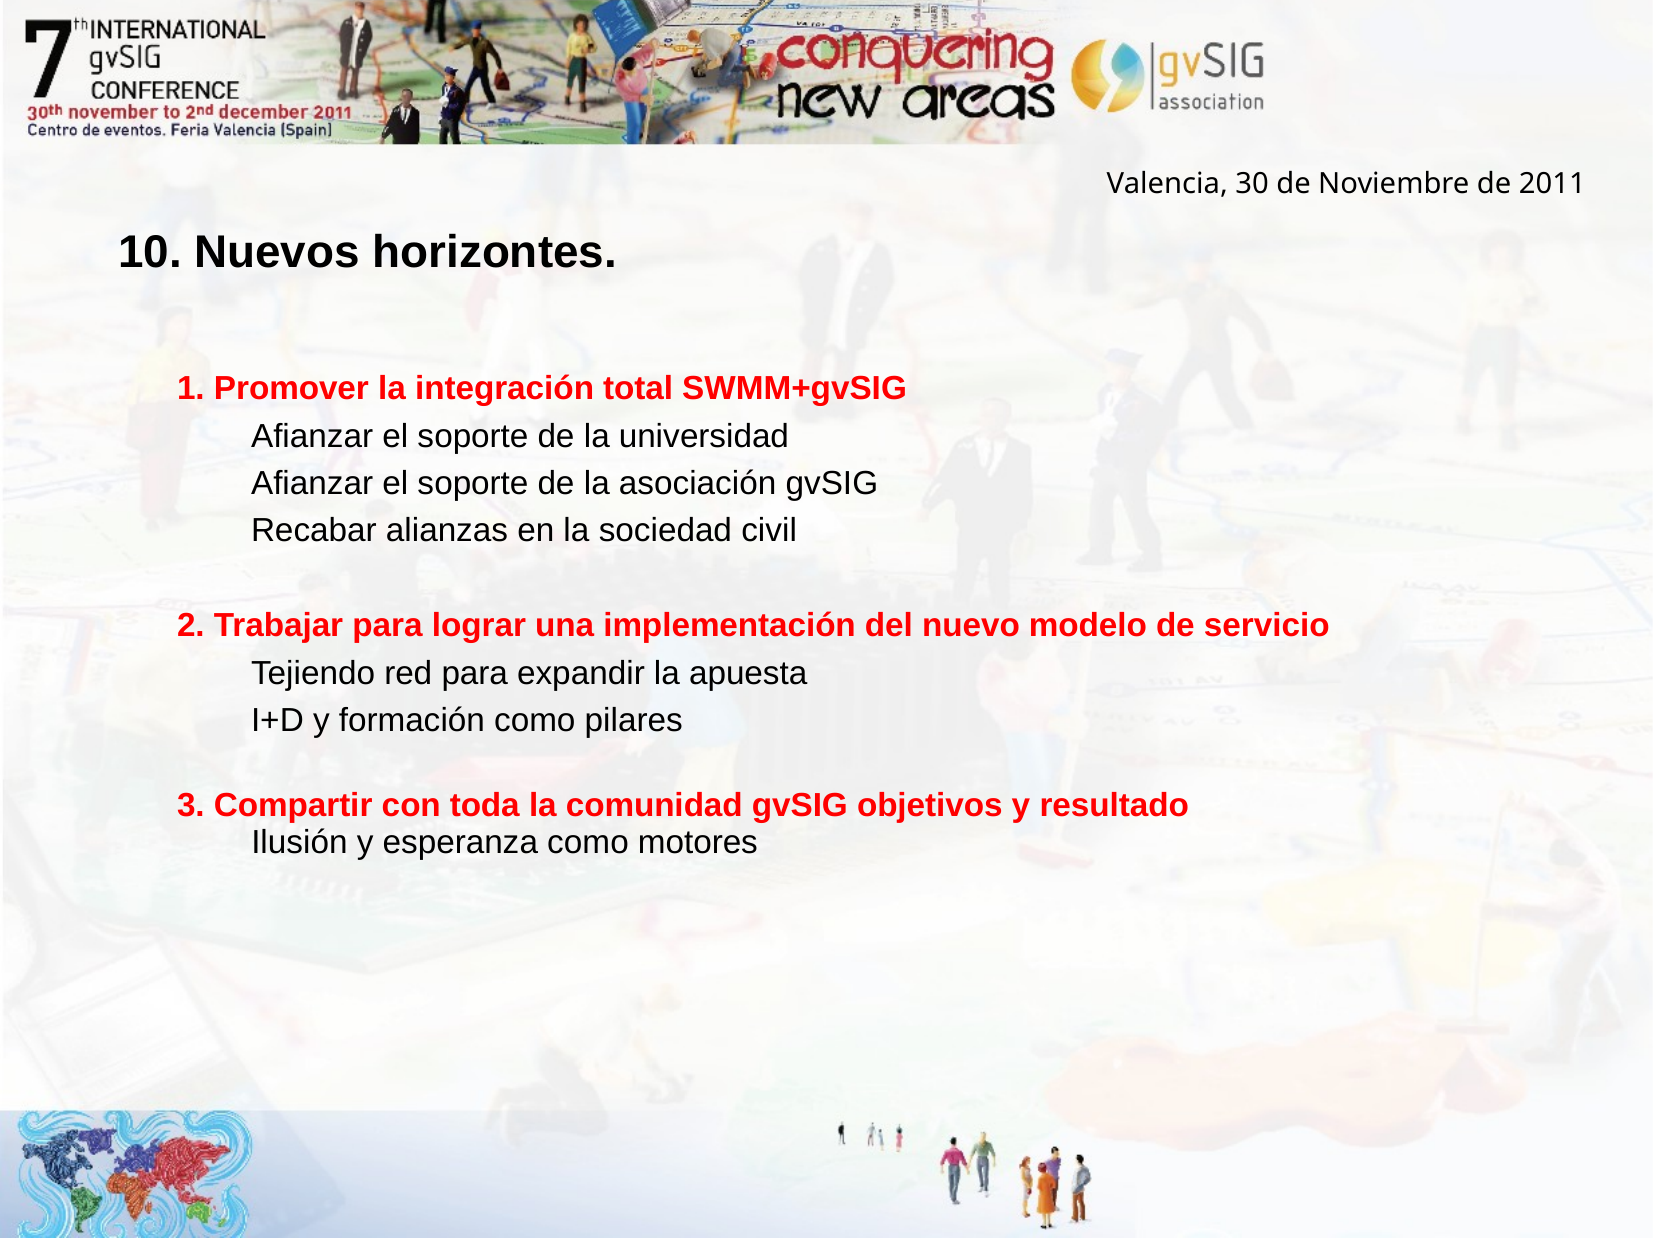

# Valencia, 30 de Noviembre de 2011
10. Nuevos horizontes.
1. Promover la integración total SWMM+gvSIG
	Afianzar el soporte de la universidad
	Afianzar el soporte de la asociación gvSIG
	Recabar alianzas en la sociedad civil
2. Trabajar para lograr una implementación del nuevo modelo de servicio
	Tejiendo red para expandir la apuesta
	I+D y formación como pilares
3. Compartir con toda la comunidad gvSIG objetivos y resultado
 Ilusión y esperanza como motores